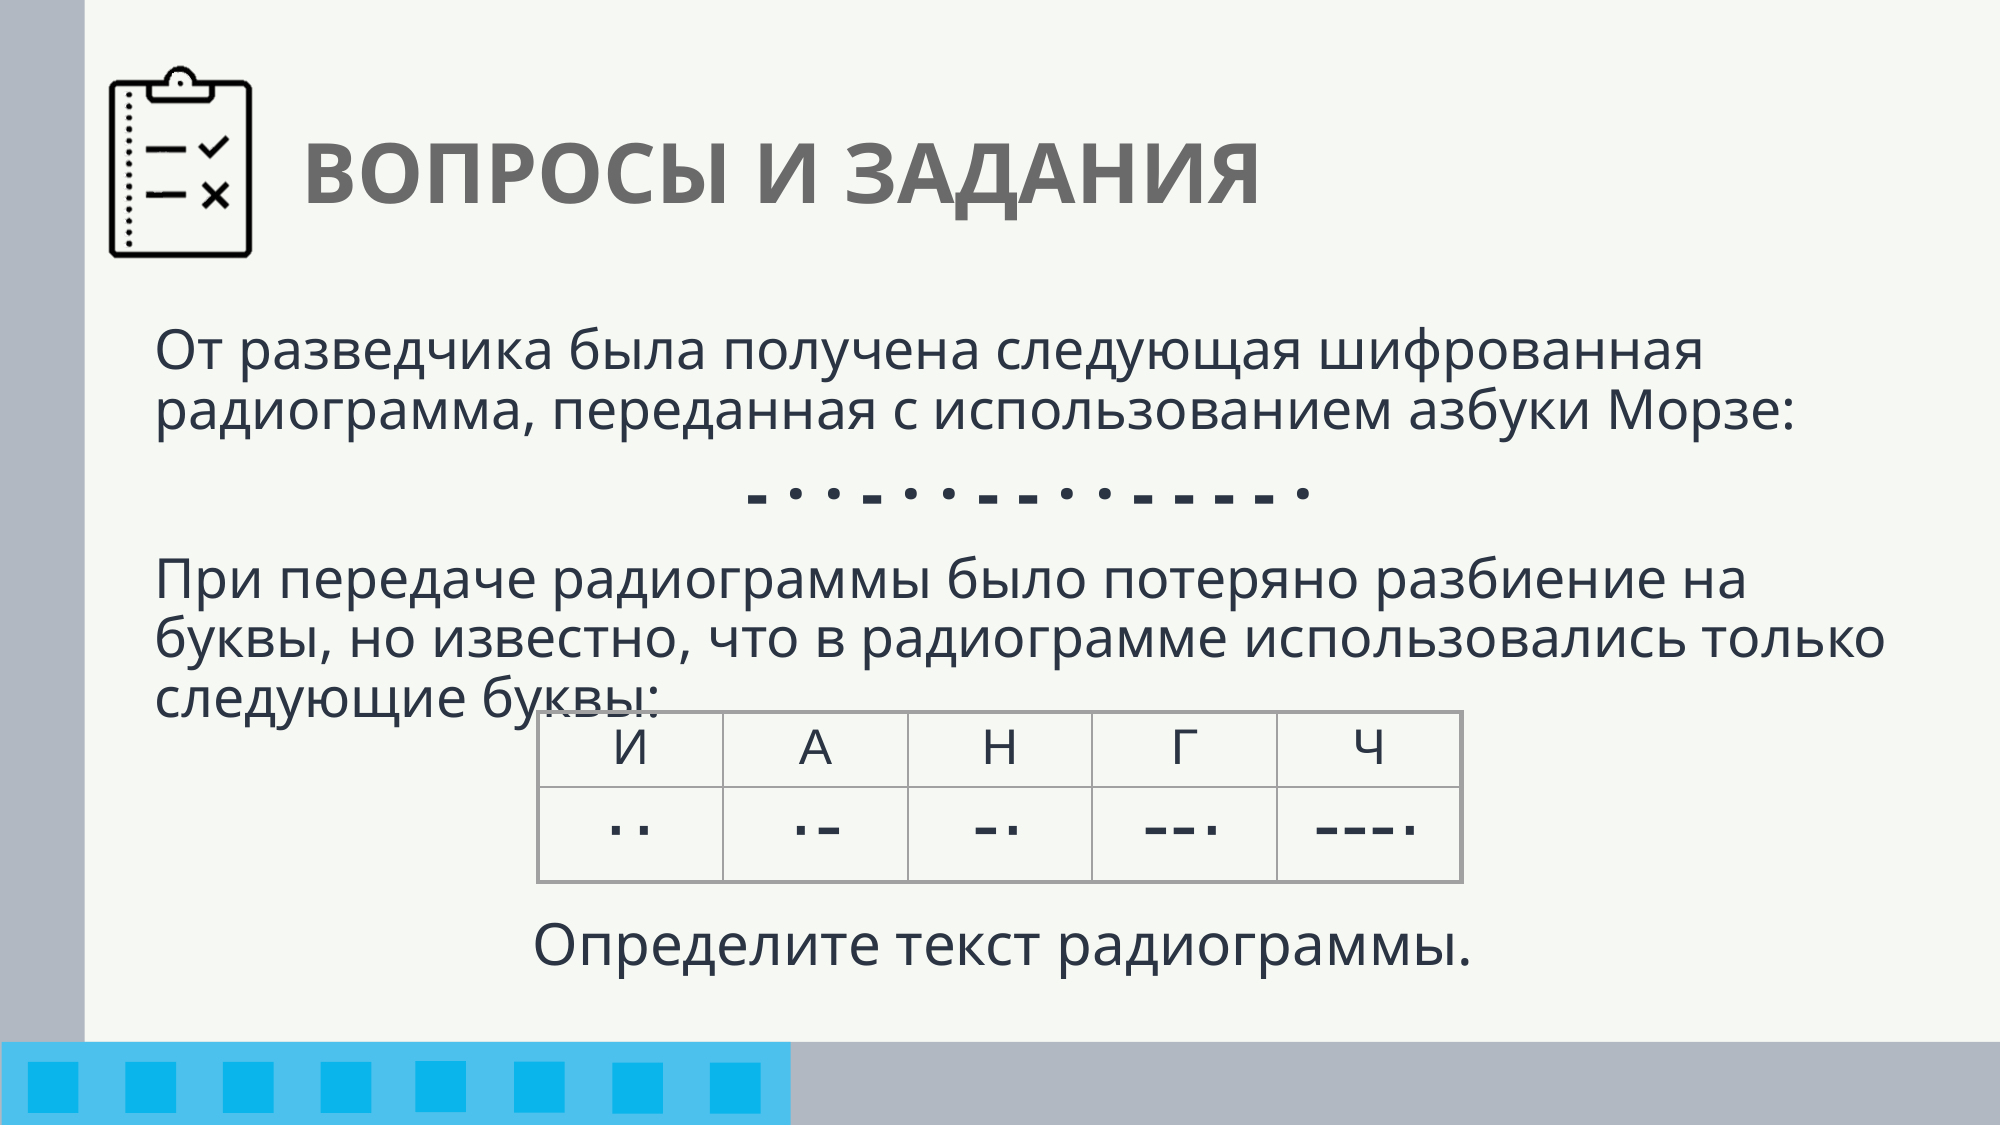

# ВОПРОСЫ И ЗАДАНИЯ
От разведчика была получена следующая шифрованная радиограмма, переданная с использованием азбуки Морзе:
- · · - · · - - · · - - - - ·
При передаче радиограммы было потеряно разбиение на буквы, но известно, что в радиограмме использовались только следующие буквы:
| И | А | Н | Г | Ч |
| --- | --- | --- | --- | --- |
| ·· | ·- | -· | --· | ---· |
Определите текст радиограммы.